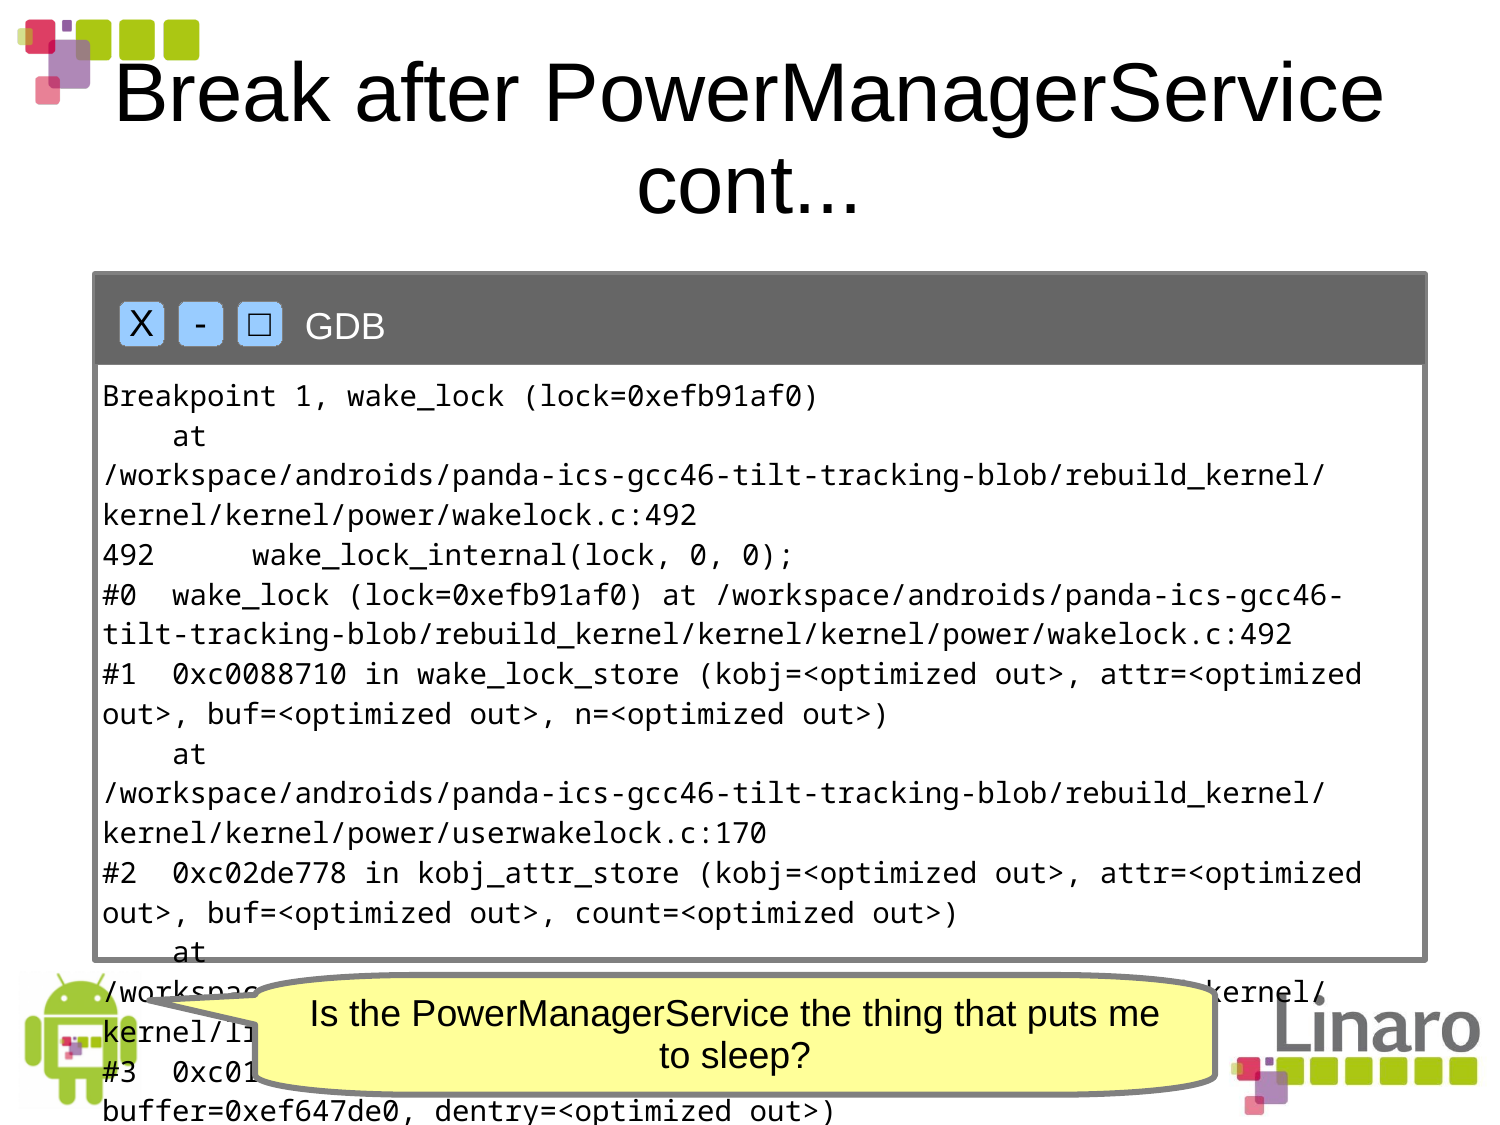

# Break after PowerManagerService cont...
GDB
X
-
□
Breakpoint 1, wake_lock (lock=0xefb91af0)
 at /workspace/androids/panda-ics-gcc46-tilt-tracking-blob/rebuild_kernel/kernel/kernel/power/wakelock.c:492
492		wake_lock_internal(lock, 0, 0);
#0 wake_lock (lock=0xefb91af0) at /workspace/androids/panda-ics-gcc46-tilt-tracking-blob/rebuild_kernel/kernel/kernel/power/wakelock.c:492
#1 0xc0088710 in wake_lock_store (kobj=<optimized out>, attr=<optimized out>, buf=<optimized out>, n=<optimized out>)
 at /workspace/androids/panda-ics-gcc46-tilt-tracking-blob/rebuild_kernel/kernel/kernel/power/userwakelock.c:170
#2 0xc02de778 in kobj_attr_store (kobj=<optimized out>, attr=<optimized out>, buf=<optimized out>, count=<optimized out>)
 at /workspace/androids/panda-ics-gcc46-tilt-tracking-blob/rebuild_kernel/kernel/lib/kobject.c:699
#3 0xc01488a4 in flush_write_buffer (count=<optimized out>, buffer=0xef647de0, dentry=<optimized out>)
Is the PowerManagerService the thing that puts me to sleep?